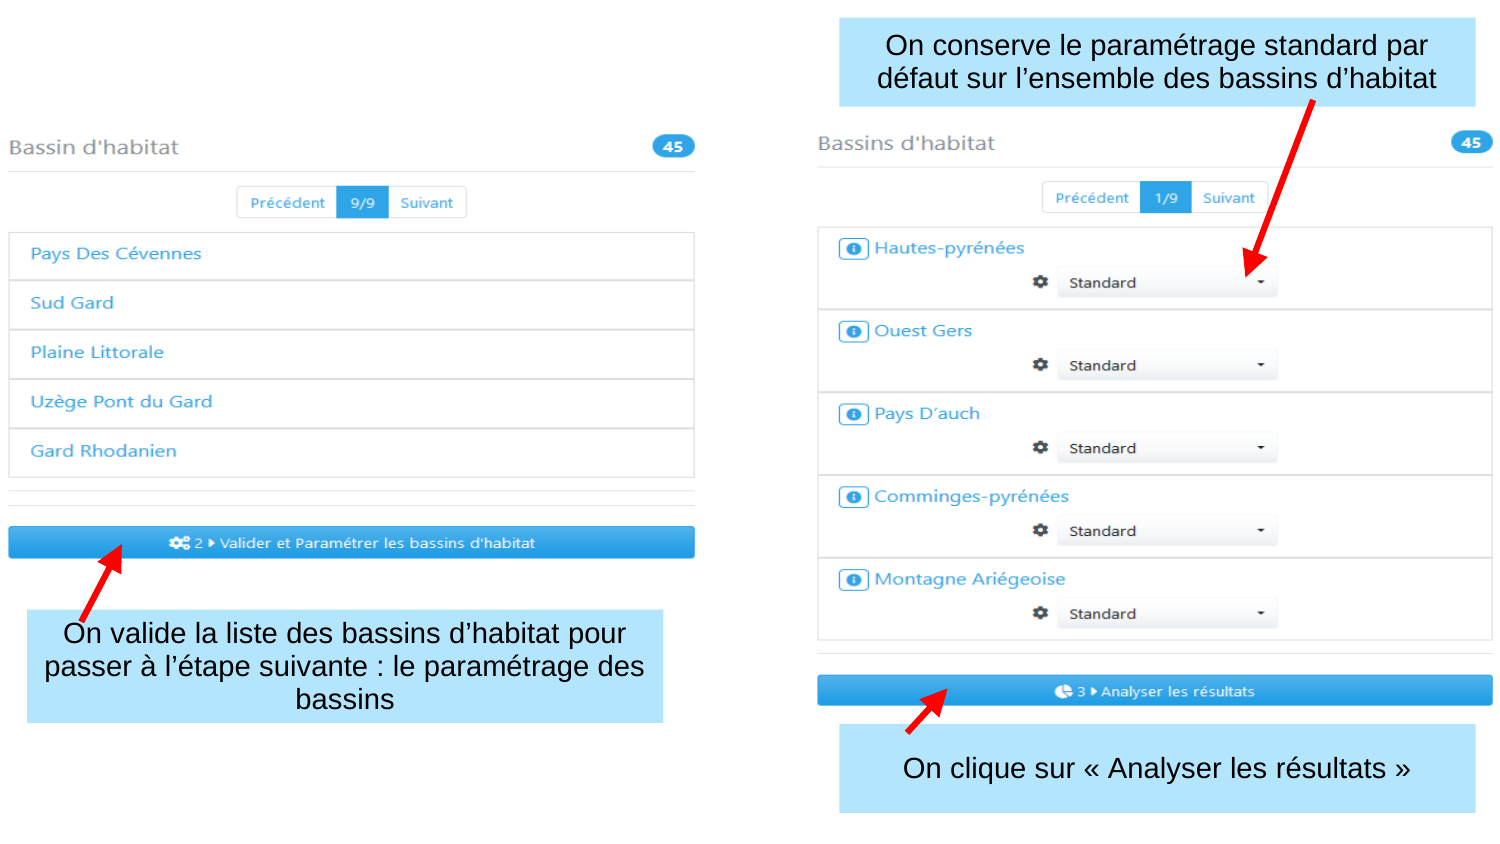

On conserve le paramétrage standard par défaut sur l’ensemble des bassins d’habitat
On valide la liste des bassins d’habitat pour passer à l’étape suivante : le paramétrage des bassins
On clique sur « Analyser les résultats »